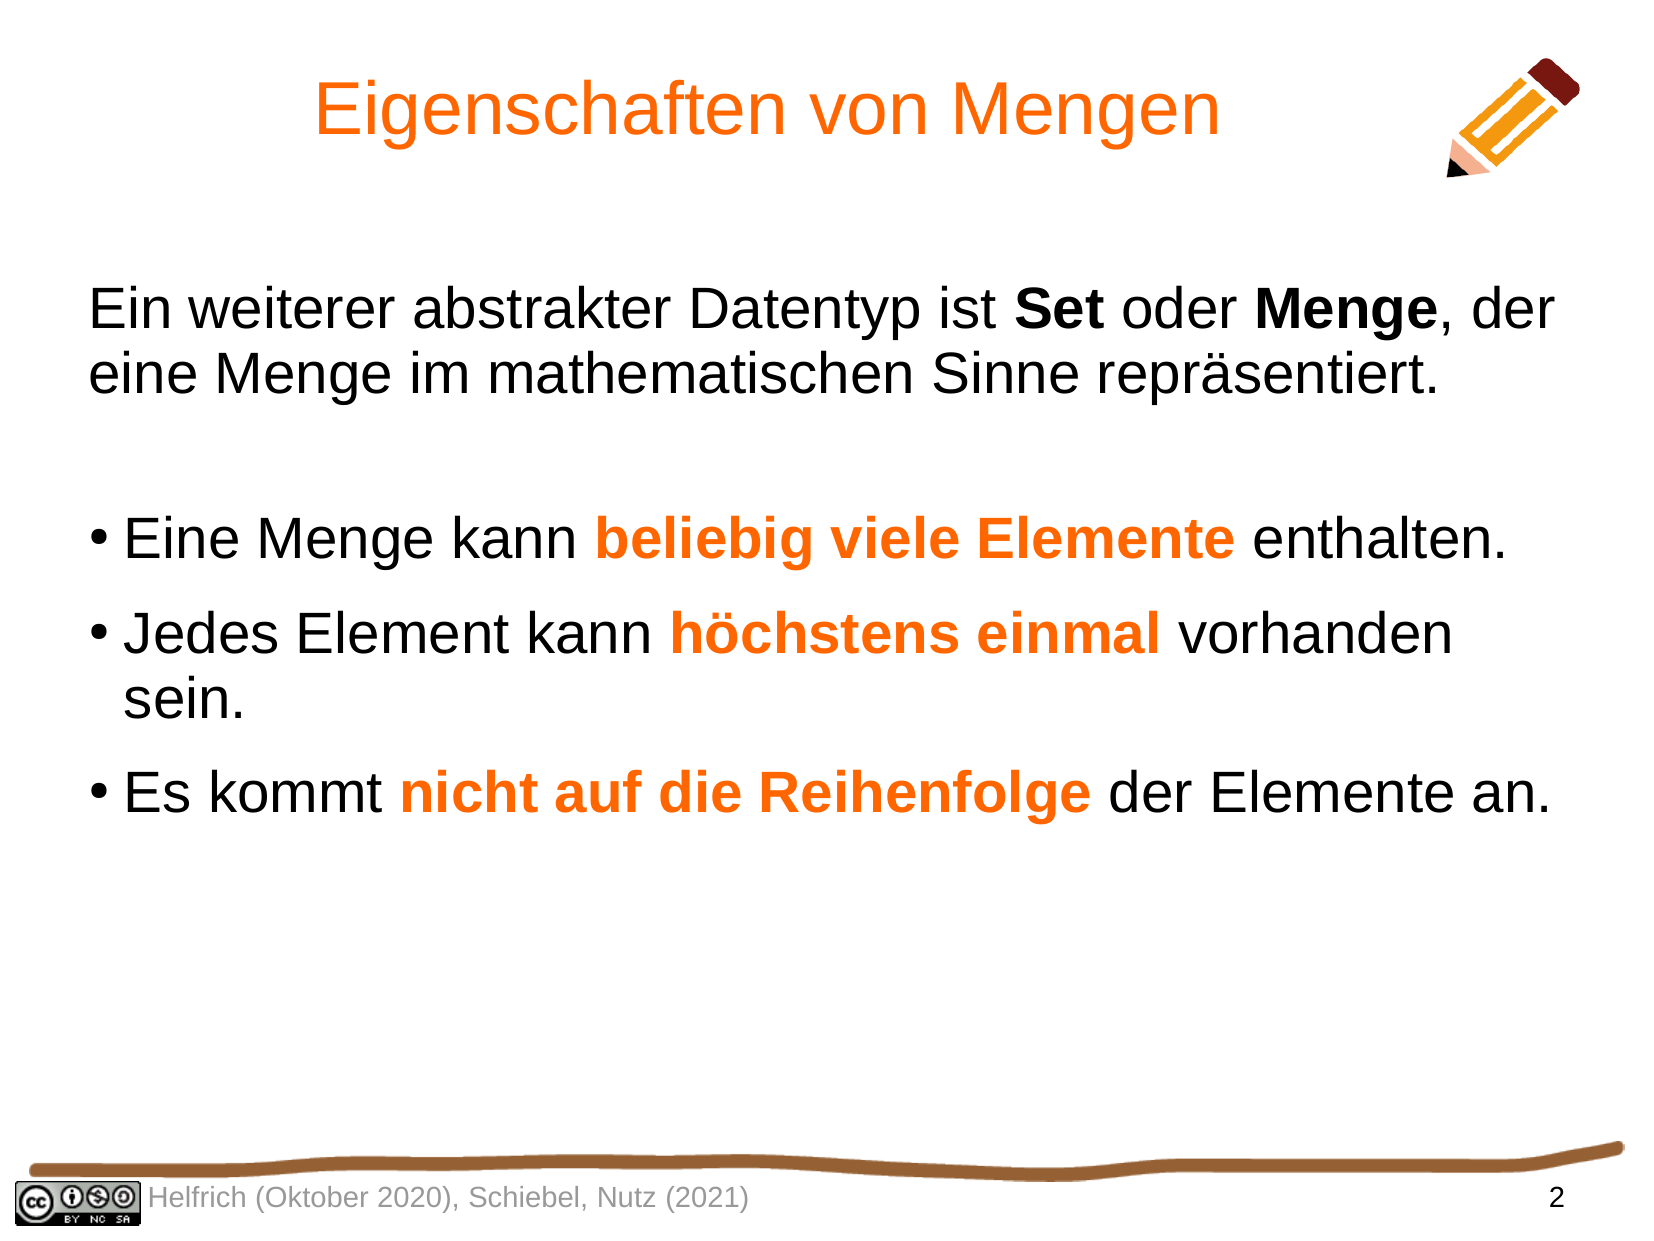

# Eigenschaften von Mengen
Ein weiterer abstrakter Datentyp ist Set oder Menge, der eine Menge im mathematischen Sinne repräsentiert.
Eine Menge kann beliebig viele Elemente enthalten.
Jedes Element kann höchstens einmal vorhanden sein.
Es kommt nicht auf die Reihenfolge der Elemente an.
2